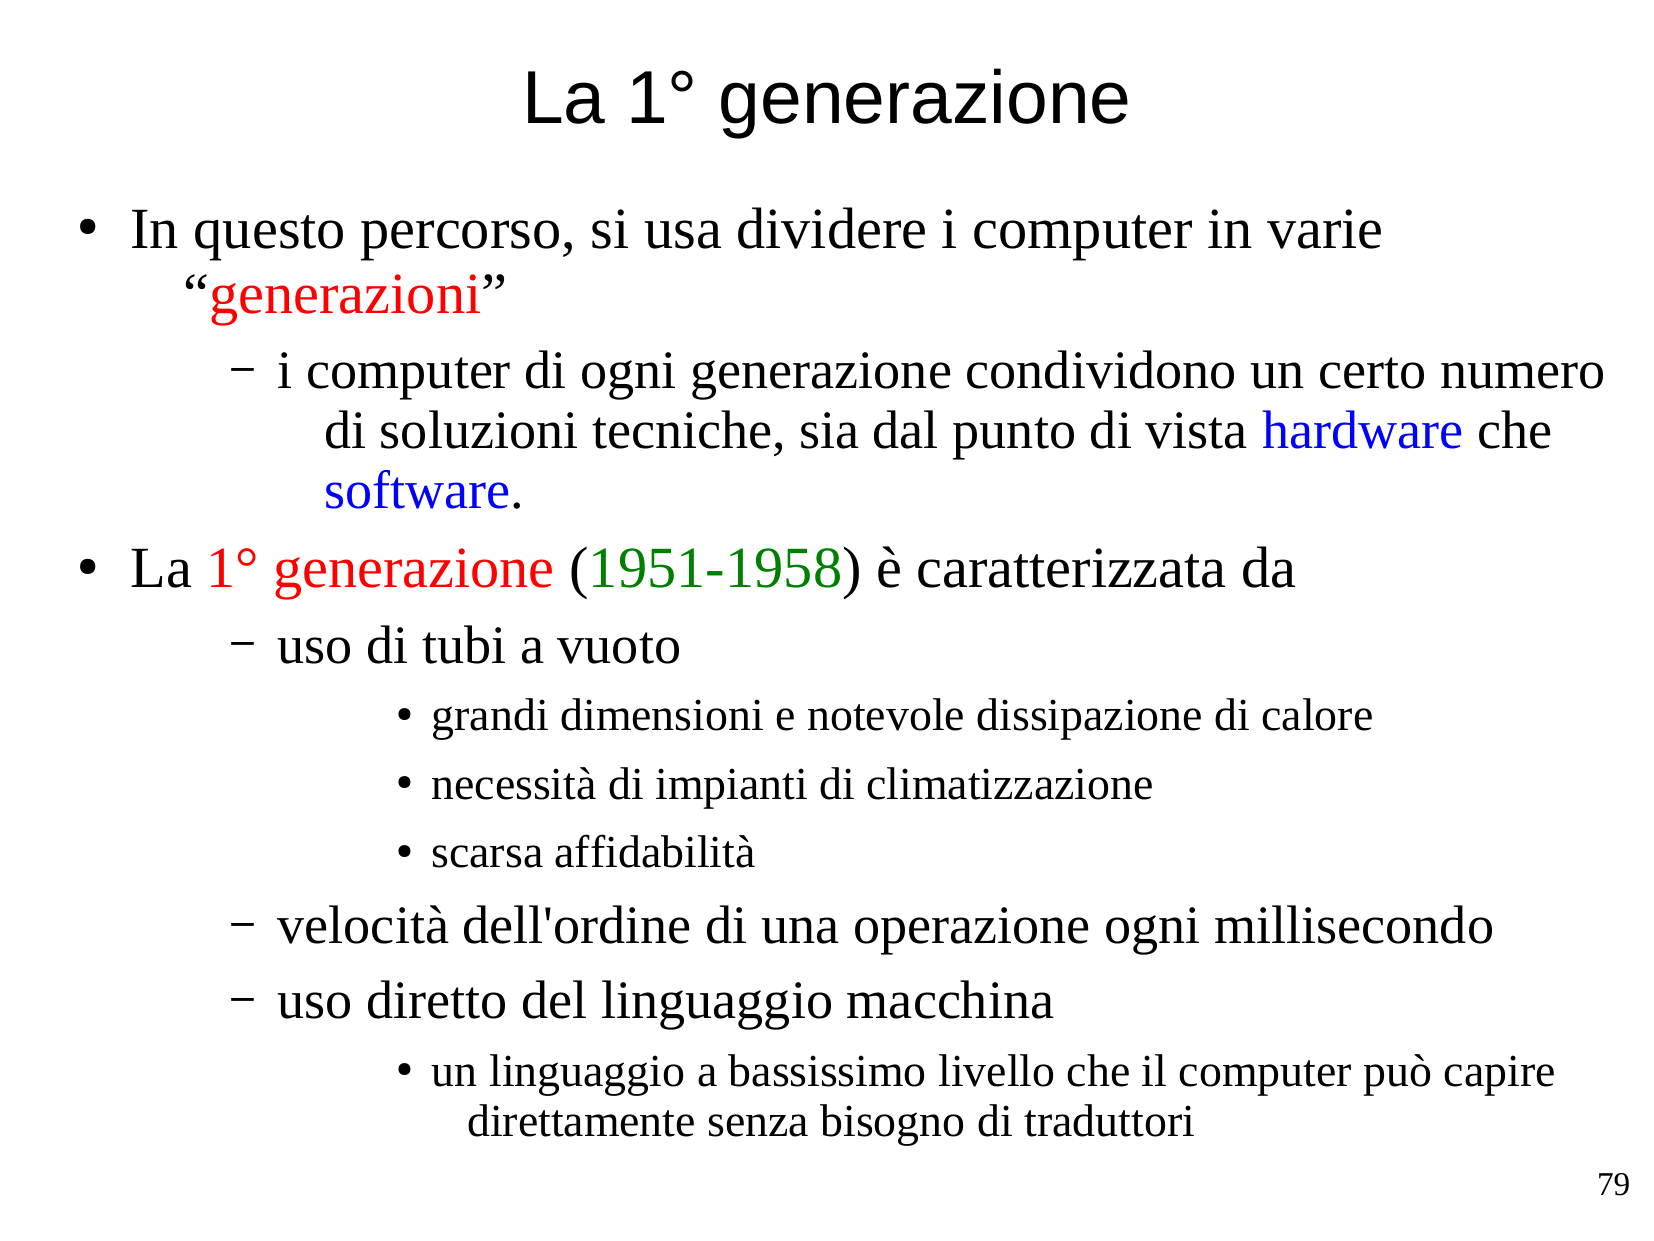

# La 1° generazione
In questo percorso, si usa dividere i computer in varie “generazioni”
i computer di ogni generazione condividono un certo numero di soluzioni tecniche, sia dal punto di vista hardware che software.
La 1° generazione (1951-1958) è caratterizzata da
uso di tubi a vuoto
grandi dimensioni e notevole dissipazione di calore
necessità di impianti di climatizzazione
scarsa affidabilità
velocità dell'ordine di una operazione ogni millisecondo
uso diretto del linguaggio macchina
un linguaggio a bassissimo livello che il computer può capire direttamente senza bisogno di traduttori